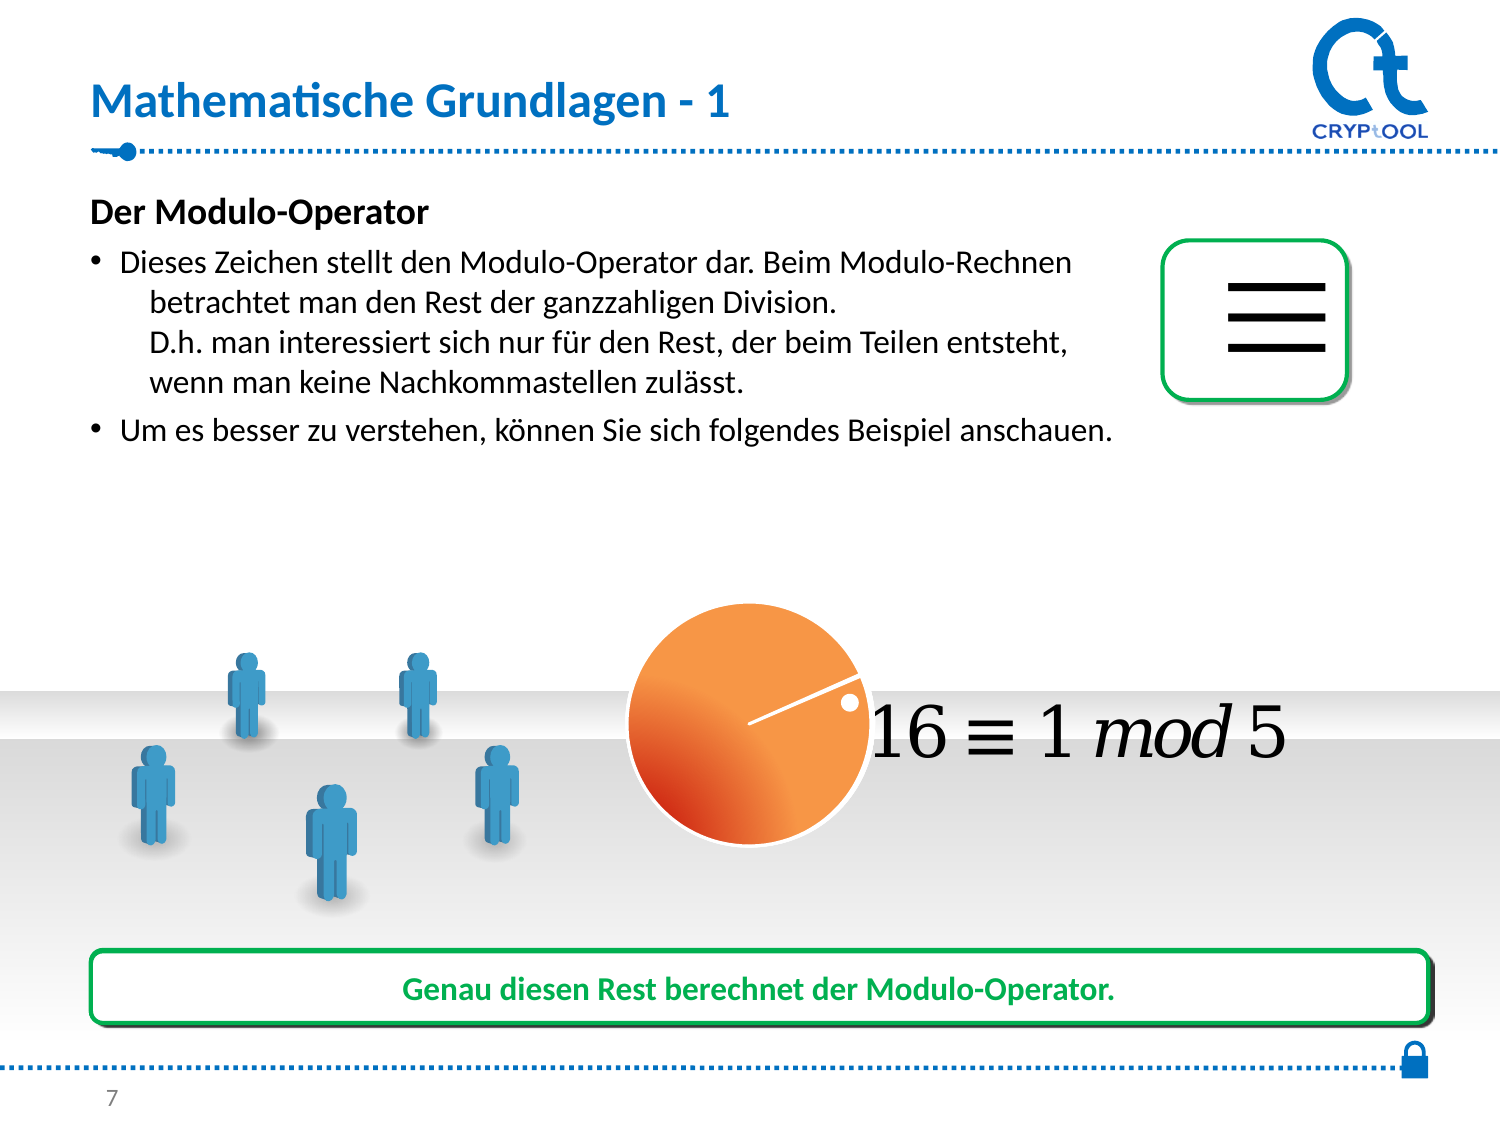

# Mathematische Grundlagen - 1
Der Modulo-Operator
Dieses Zeichen stellt den Modulo-Operator dar. Beim Modulo-Rechnen
betrachtet man den Rest der ganzzahligen Division.
D.h. man interessiert sich nur für den Rest, der beim Teilen entsteht,
wenn man keine Nachkommastellen zulässt.
Um es besser zu verstehen, können Sie sich folgendes Beispiel anschauen.
Man möchte sich zu fünft einen Kuchen teilen, der in 16 Stücke aufgeteilt ist.
Jeder kann somit drei Stücke essen. Ein Stück bleibt übrig.
Genau diesen Rest berechnet der Modulo-Operator.